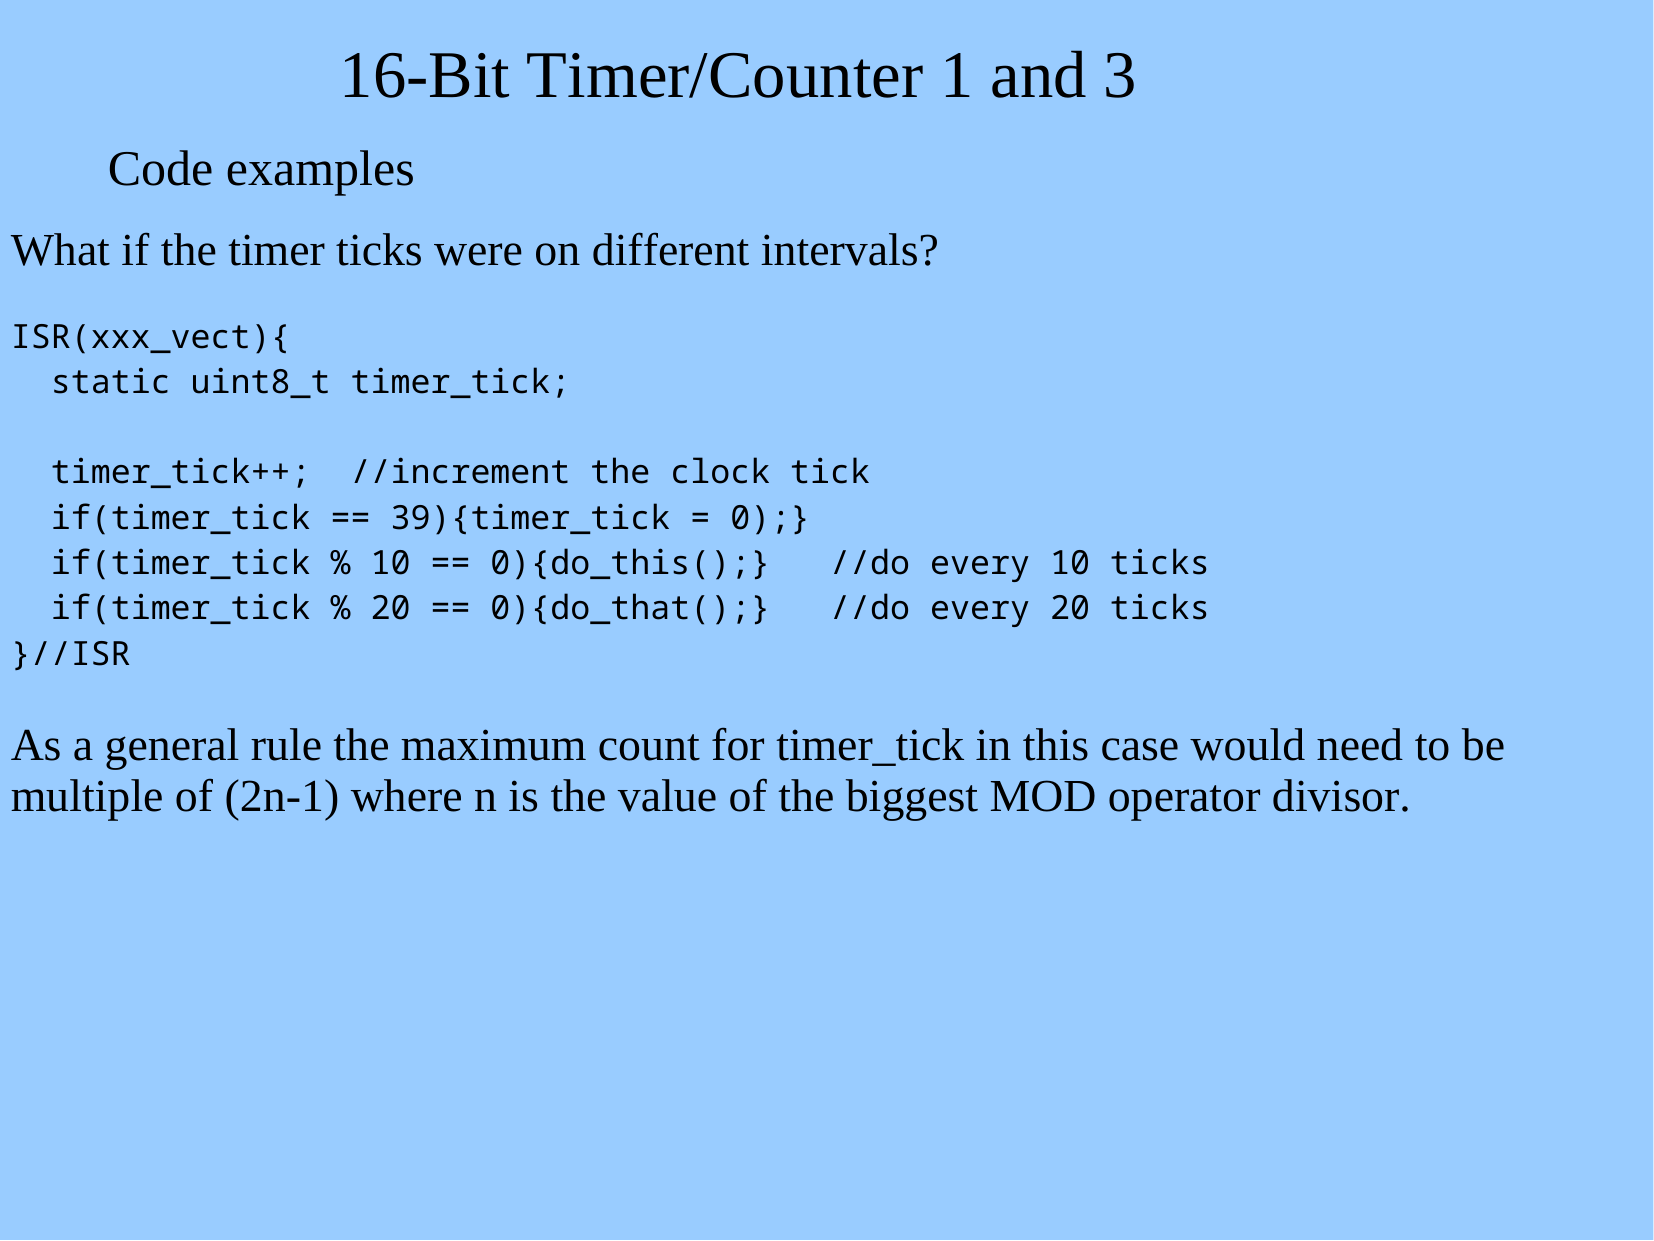

16-Bit Timer/Counter 1 and 3
Code examples
What if the timer ticks were on different intervals?
ISR(xxx_vect){
 static uint8_t timer_tick;
 timer_tick++; //increment the clock tick
 if(timer_tick == 39){timer_tick = 0);}
 if(timer_tick % 10 == 0){do_this();} //do every 10 ticks
 if(timer_tick % 20 == 0){do_that();} //do every 20 ticks
}//ISR
As a general rule the maximum count for timer_tick in this case would need to be multiple of (2n-1) where n is the value of the biggest MOD operator divisor.